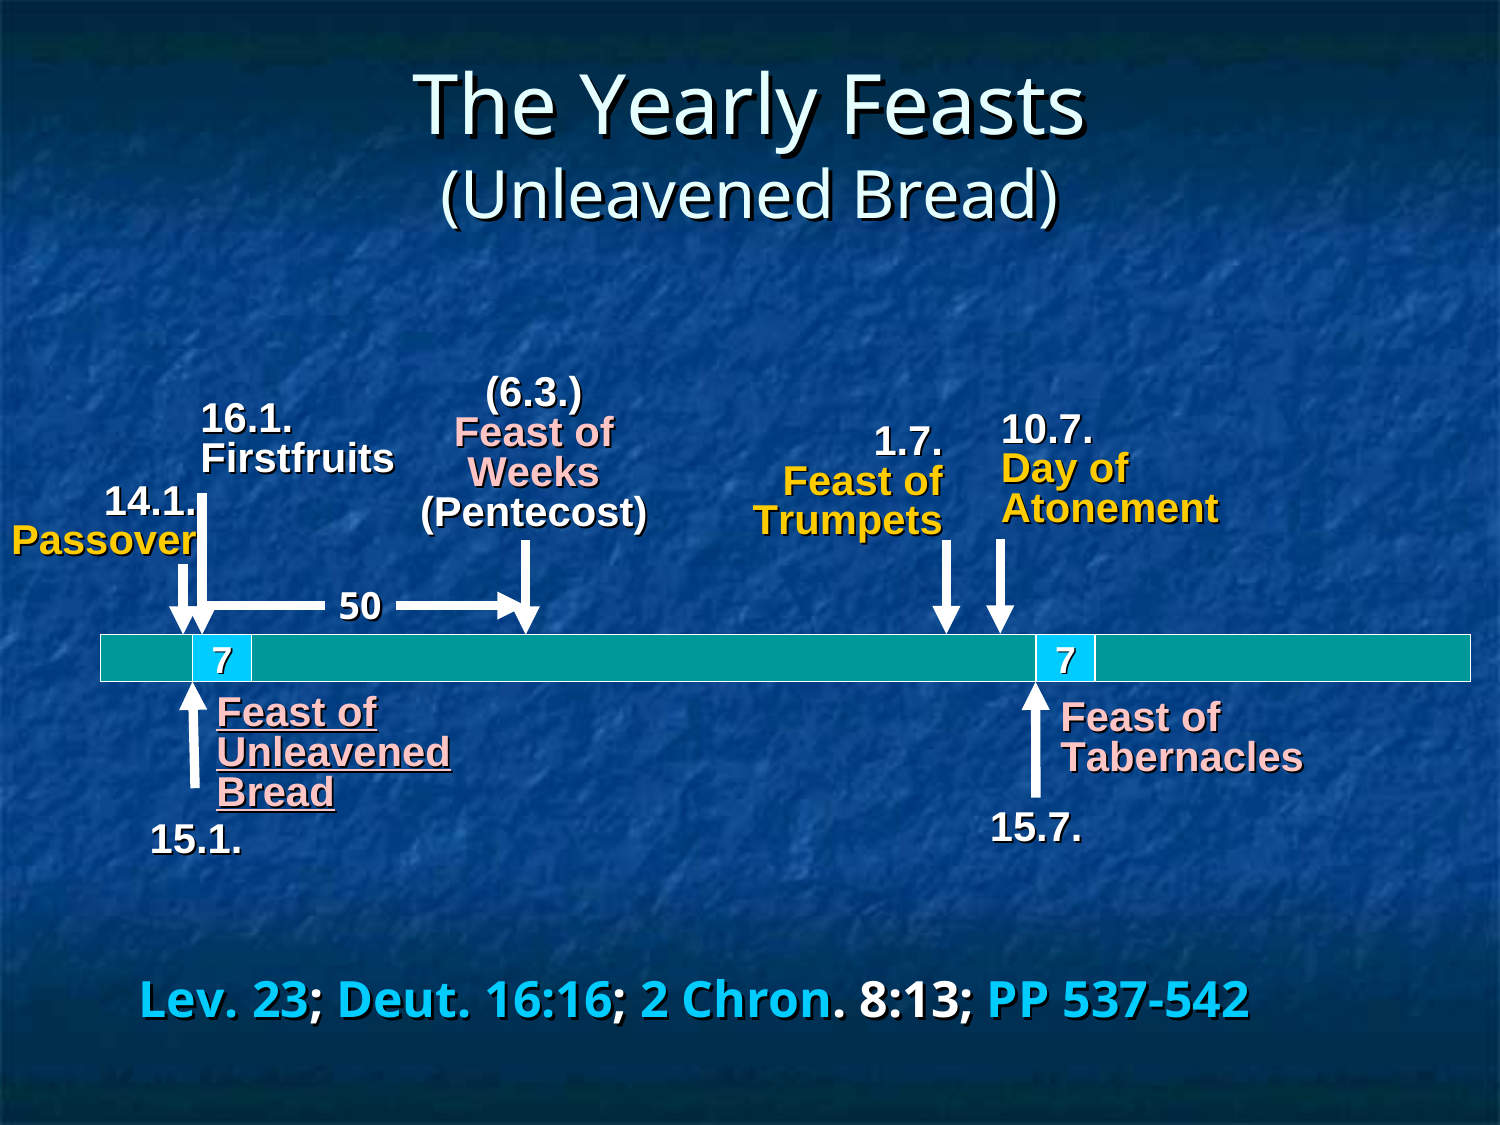

# The Yearly Feasts (Unleavened Bread)
(6.3.)
Feast of Weeks
(Pentecost)
16.1.
Firstfruits
10.7.
Day of Atonement
1.7.
Feast of Trumpets
14.1.
Passover
50
7
7
Feast of Unleavened Bread
Feast of Tabernacles
15.7.
15.1.
Lev. 23; Deut. 16:16; 2 Chron. 8:13; PP 537-542